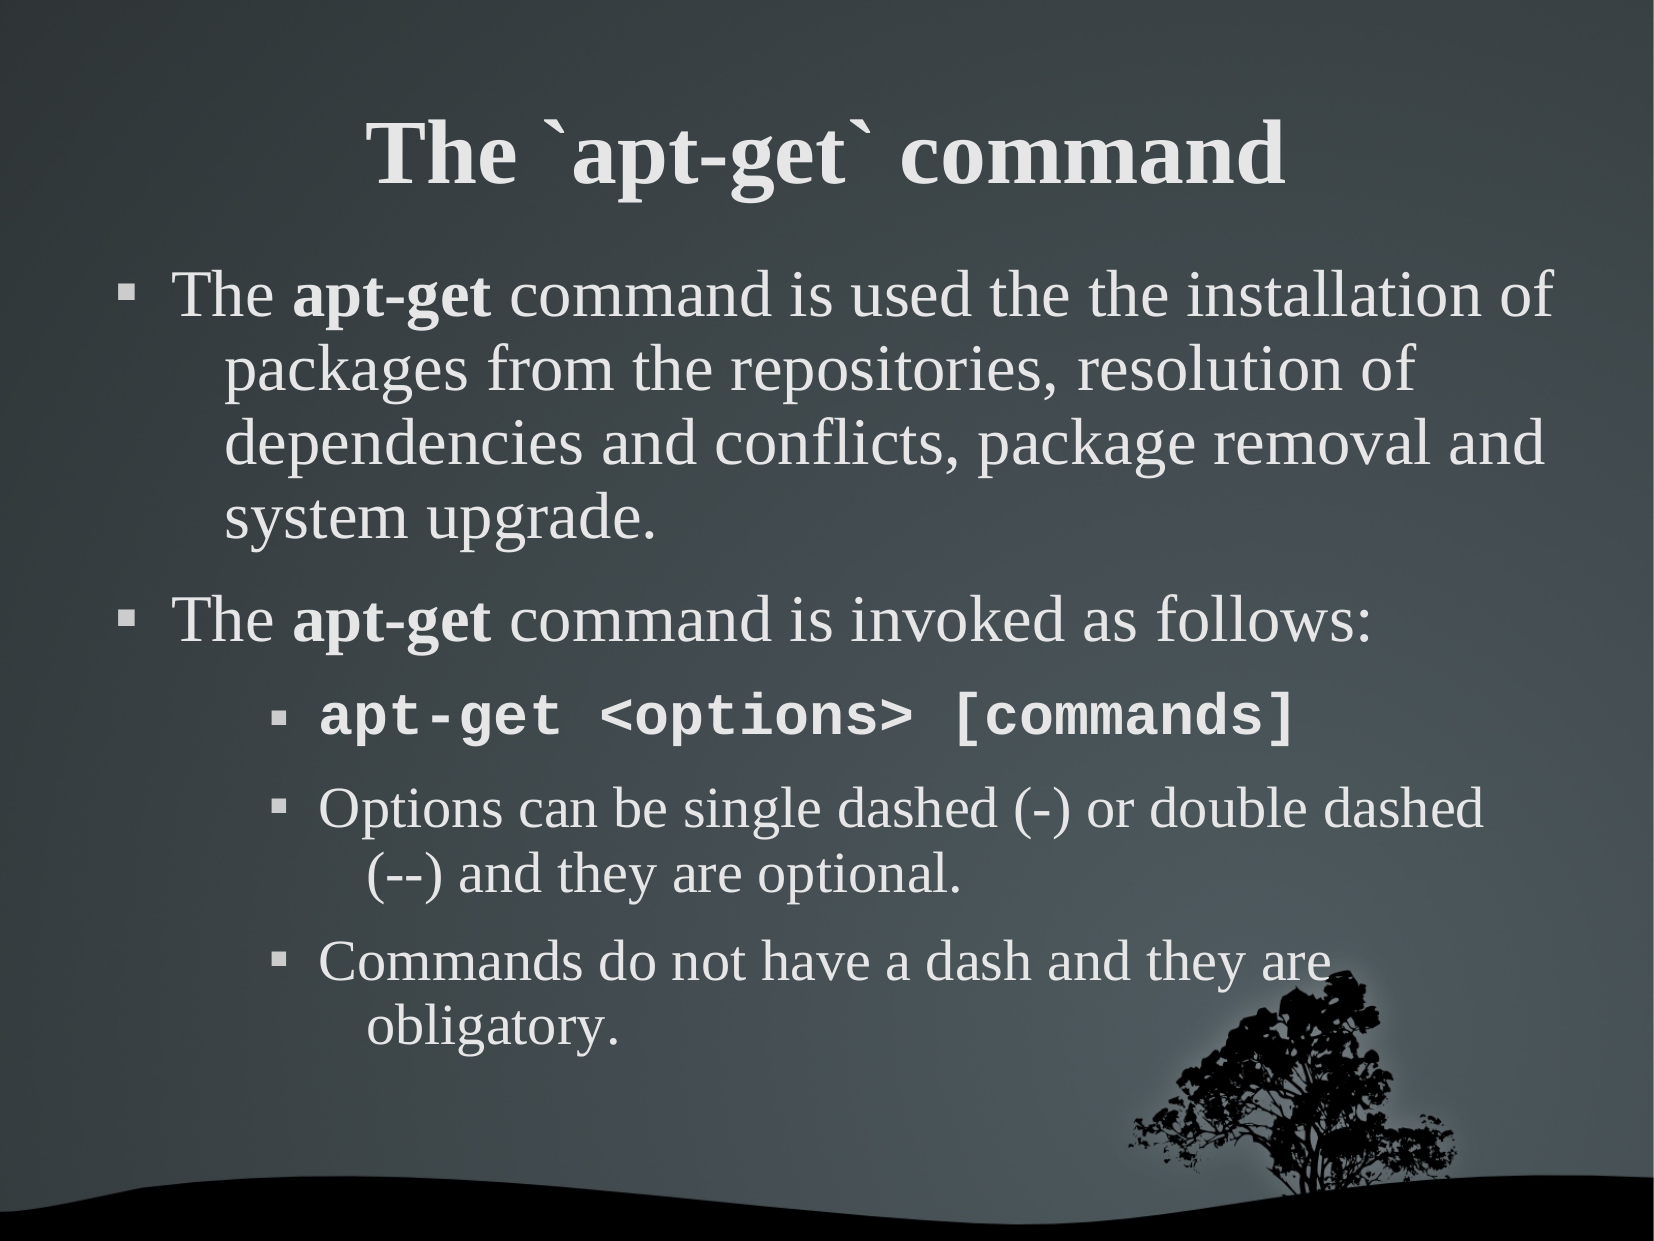

# The `apt-get` command
The apt-get command is used the the installation of packages from the repositories, resolution of dependencies and conflicts, package removal and system upgrade.
The apt-get command is invoked as follows:
apt-get <options> [commands]
Options can be single dashed (-) or double dashed (--) and they are optional.
Commands do not have a dash and they are obligatory.